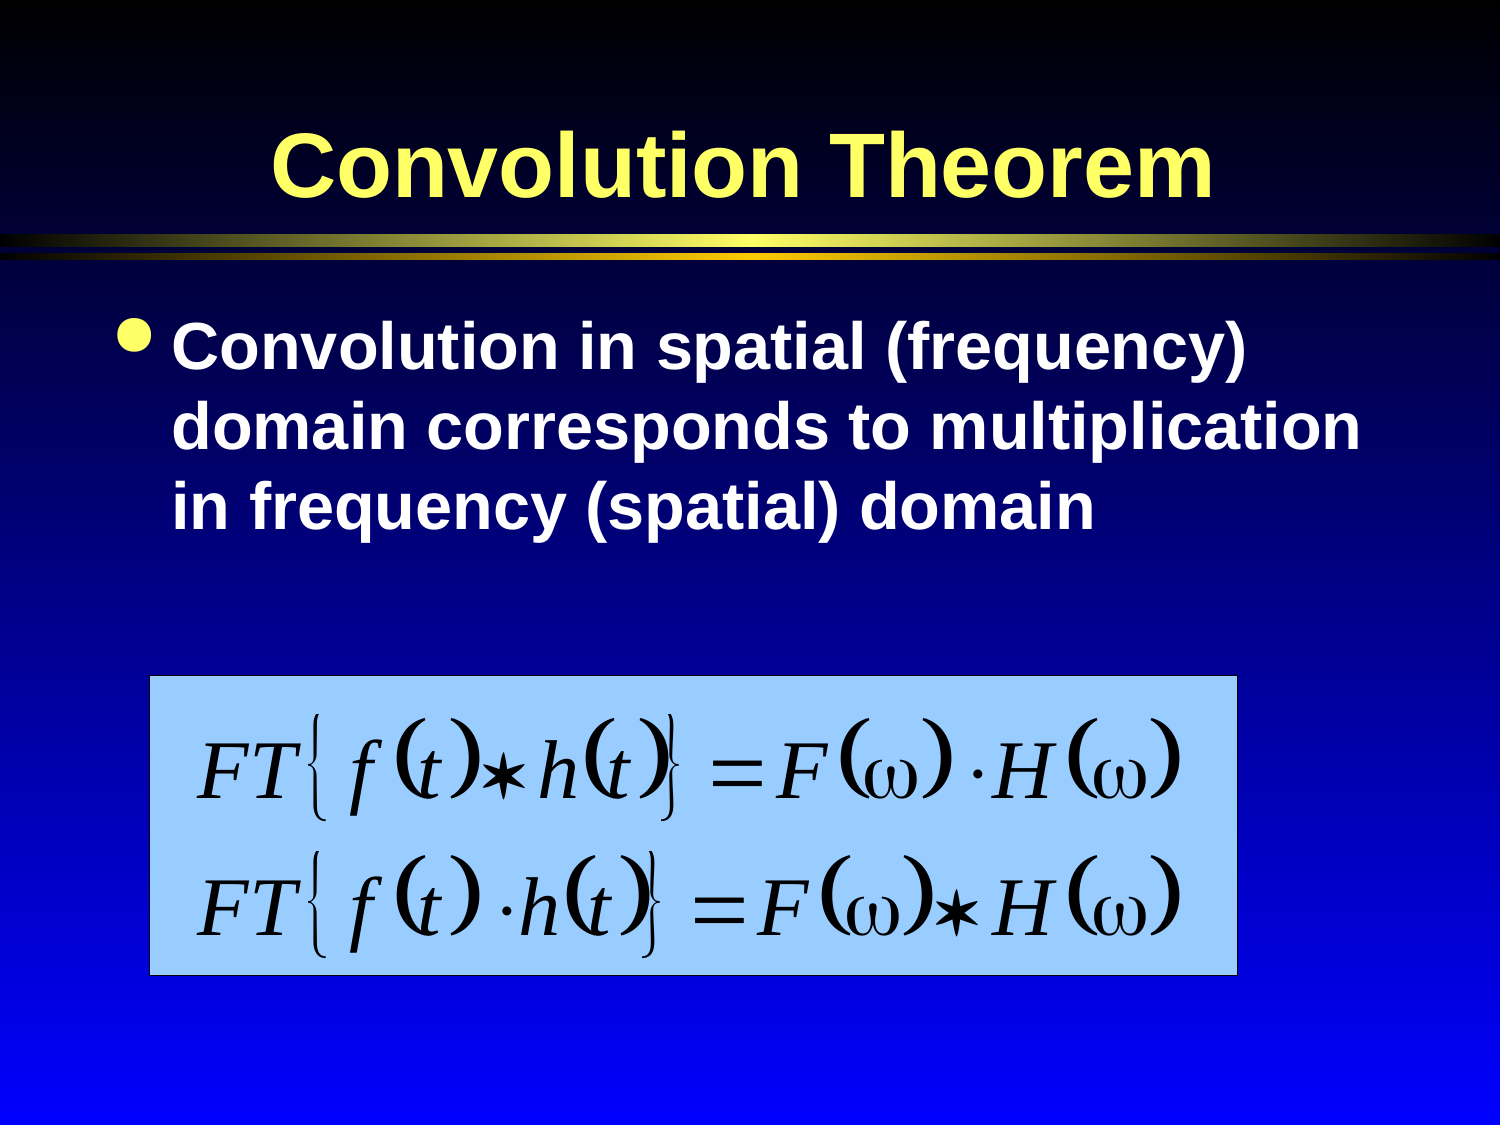

# Convolution Theorem
Convolution in spatial (frequency) domain corresponds to multiplication in frequency (spatial) domain